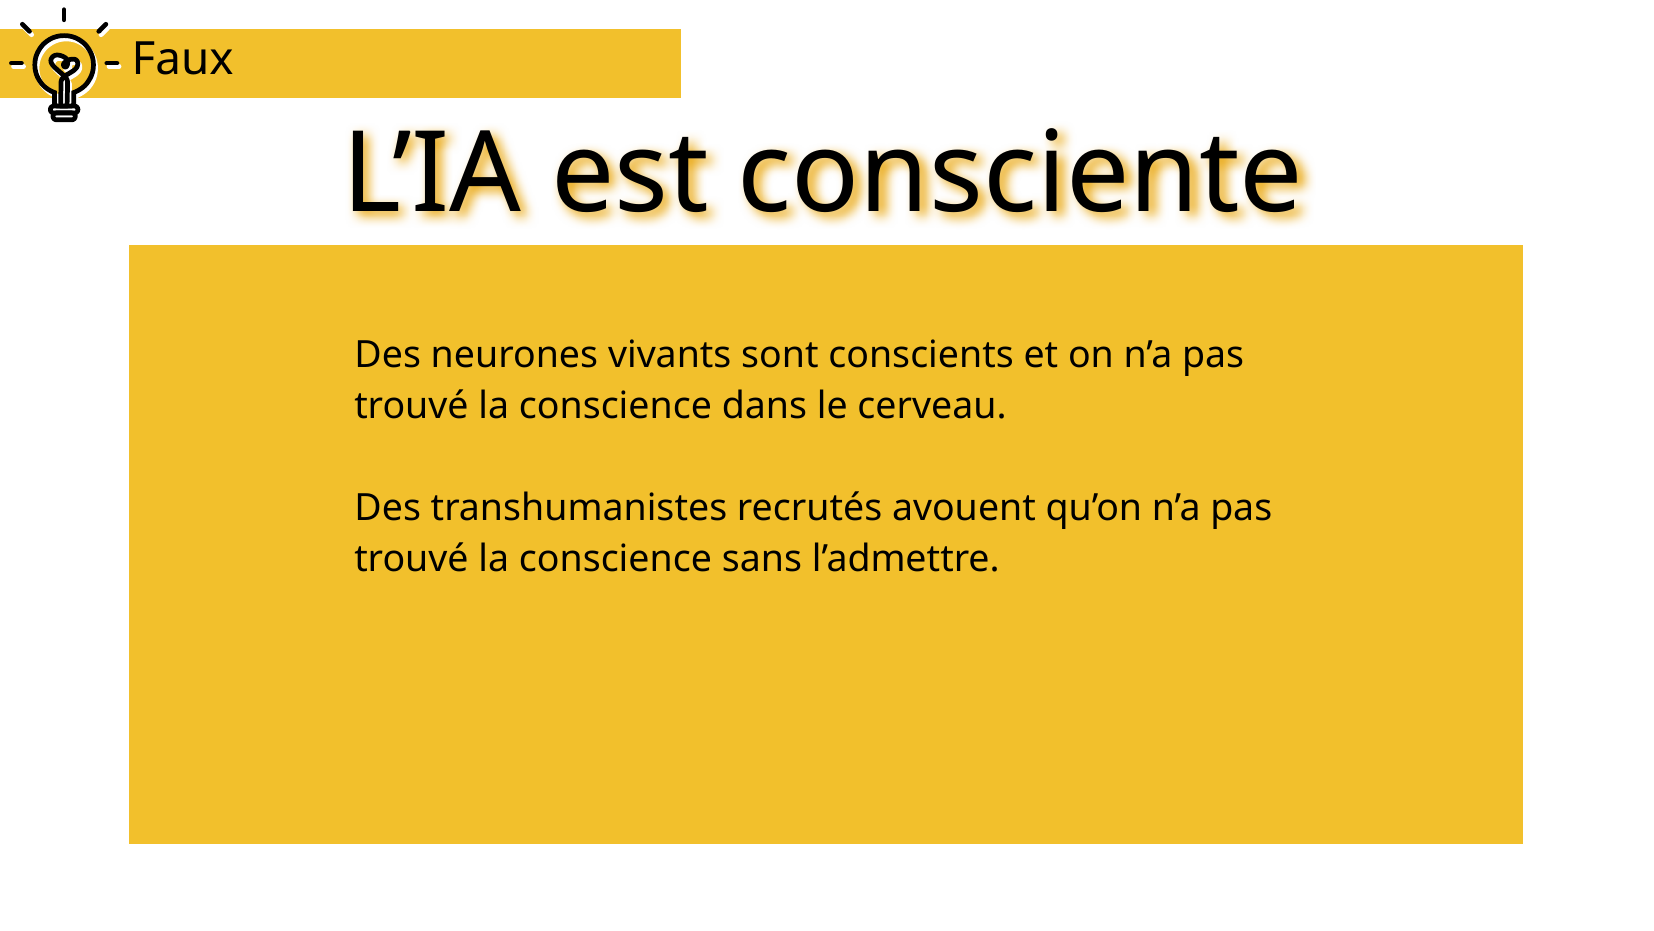

# Faux
L’IA est consciente
Des neurones vivants sont conscients et on n’a pas trouvé la conscience dans le cerveau.
Des transhumanistes recrutés avouent qu’on n’a pas trouvé la conscience sans l’admettre.